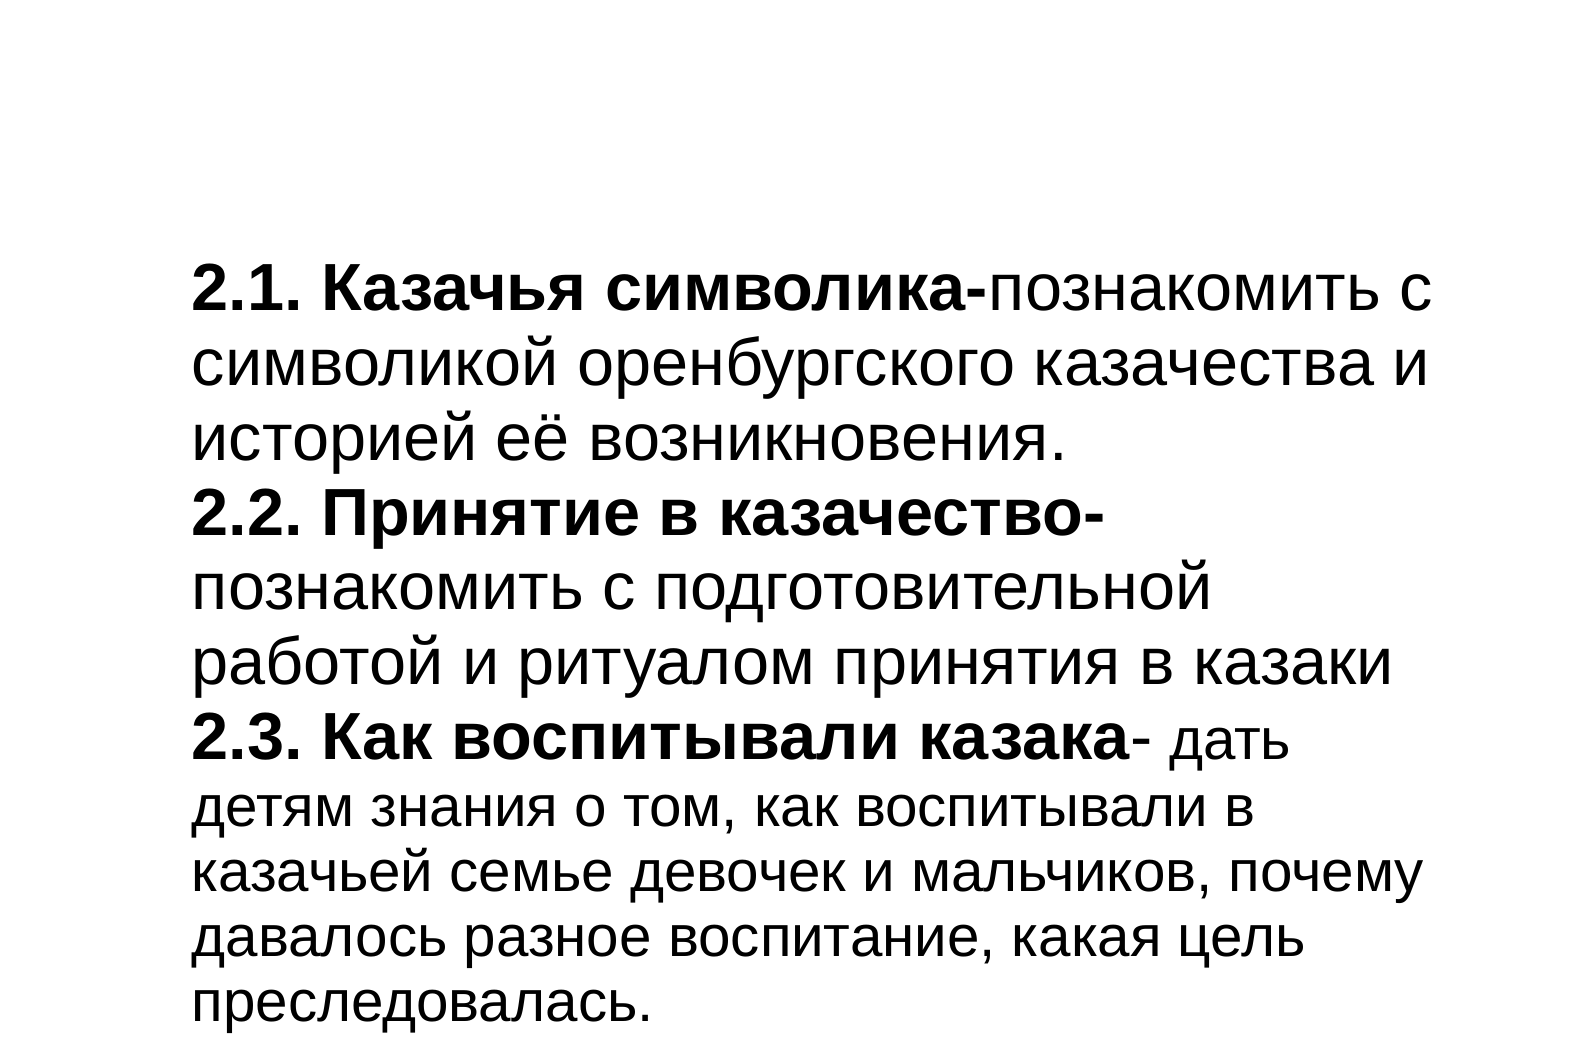

2.1. Казачья символика-познакомить с символикой оренбургского казачества и историей её возникновения.
2.2. Принятие в казачество- познакомить с подготовительной работой и ритуалом принятия в казаки
2.3. Как воспитывали казака- дать детям знания о том, как воспитывали в казачьей семье девочек и мальчиков, почему давалось разное воспитание, какая цель преследовалась.